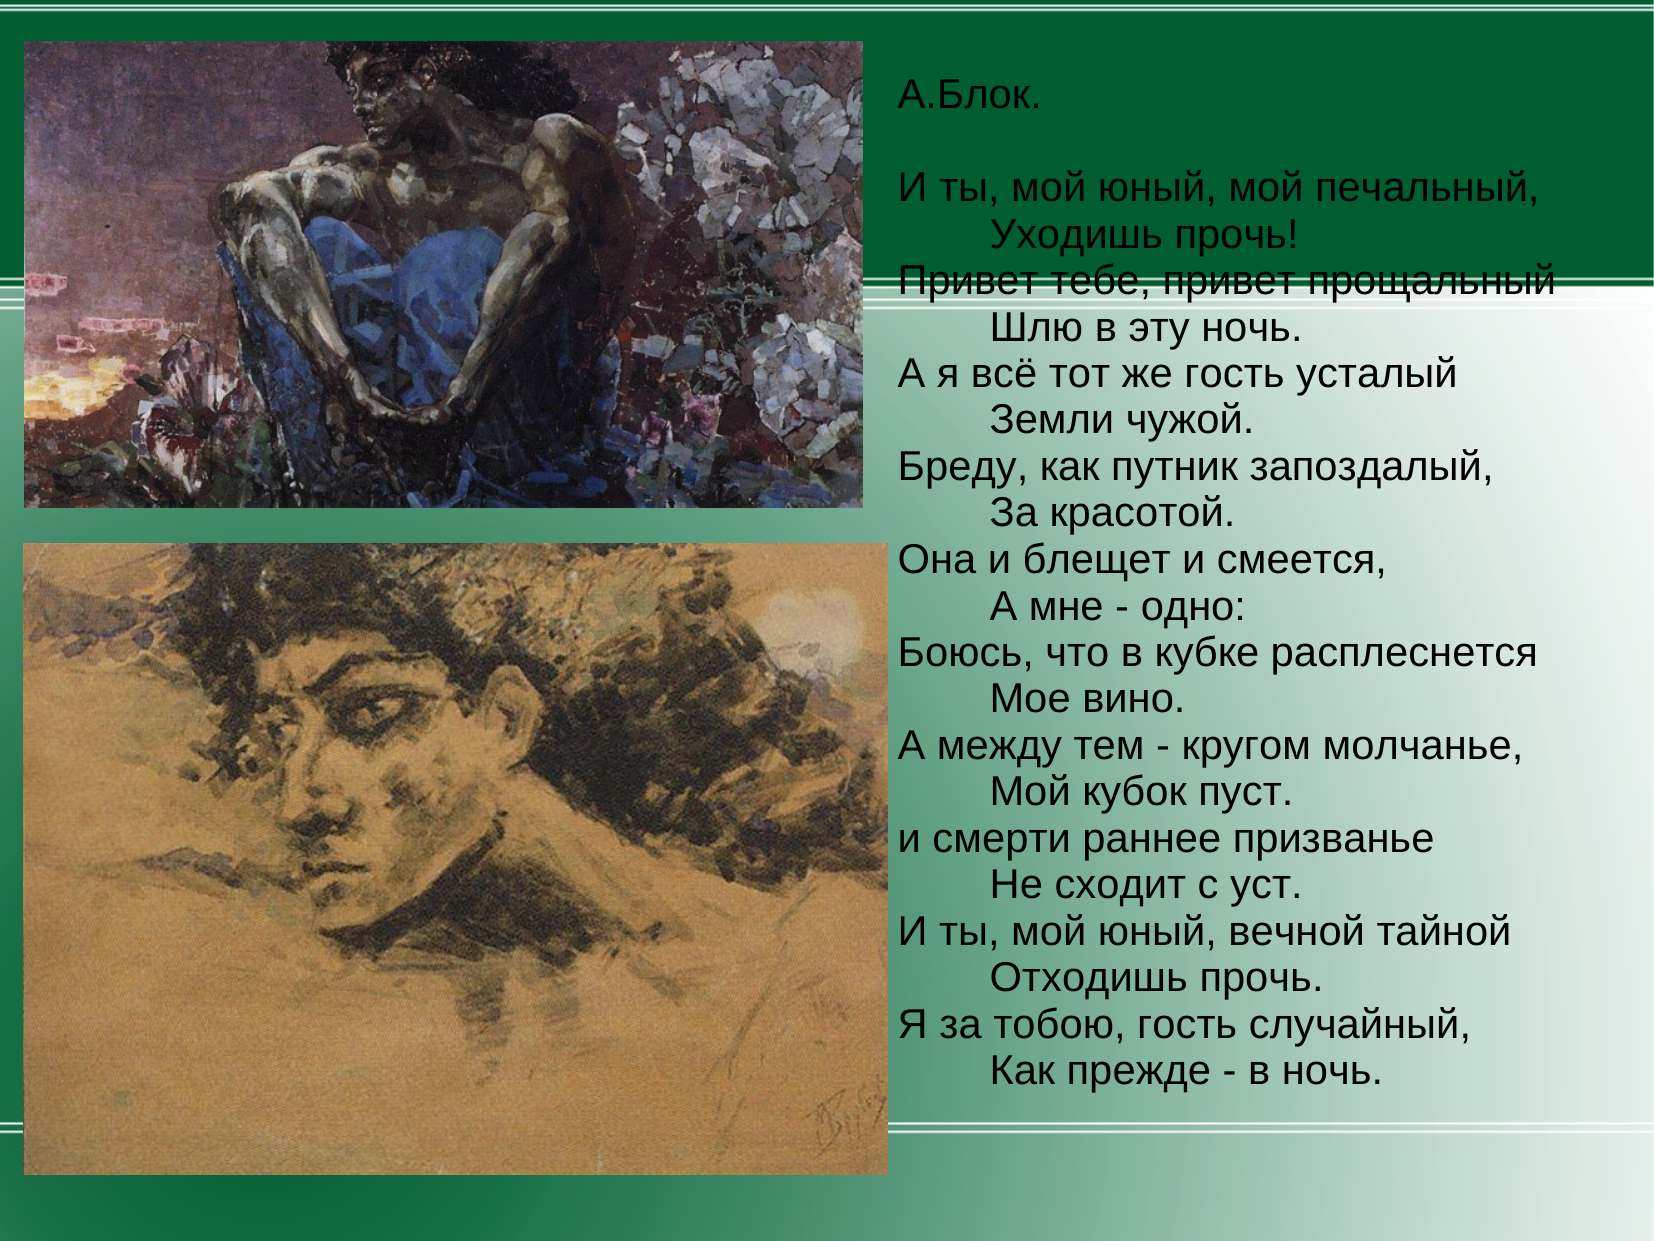

#
А.Блок.
И ты, мой юный, мой печальный,
 Уходишь прочь!
Привет тебе, привет прощальный
 Шлю в эту ночь.
А я всё тот же гость усталый
 Земли чужой.
Бреду, как путник запоздалый,
 За красотой.
Она и блещет и смеется,
 А мне - одно:
Боюсь, что в кубке расплеснется
 Мое вино.
А между тем - кругом молчанье,
 Мой кубок пуст.
и смерти раннее призванье
 Не сходит с уст.
И ты, мой юный, вечной тайной
 Отходишь прочь.
Я за тобою, гость случайный,
 Как прежде - в ночь.